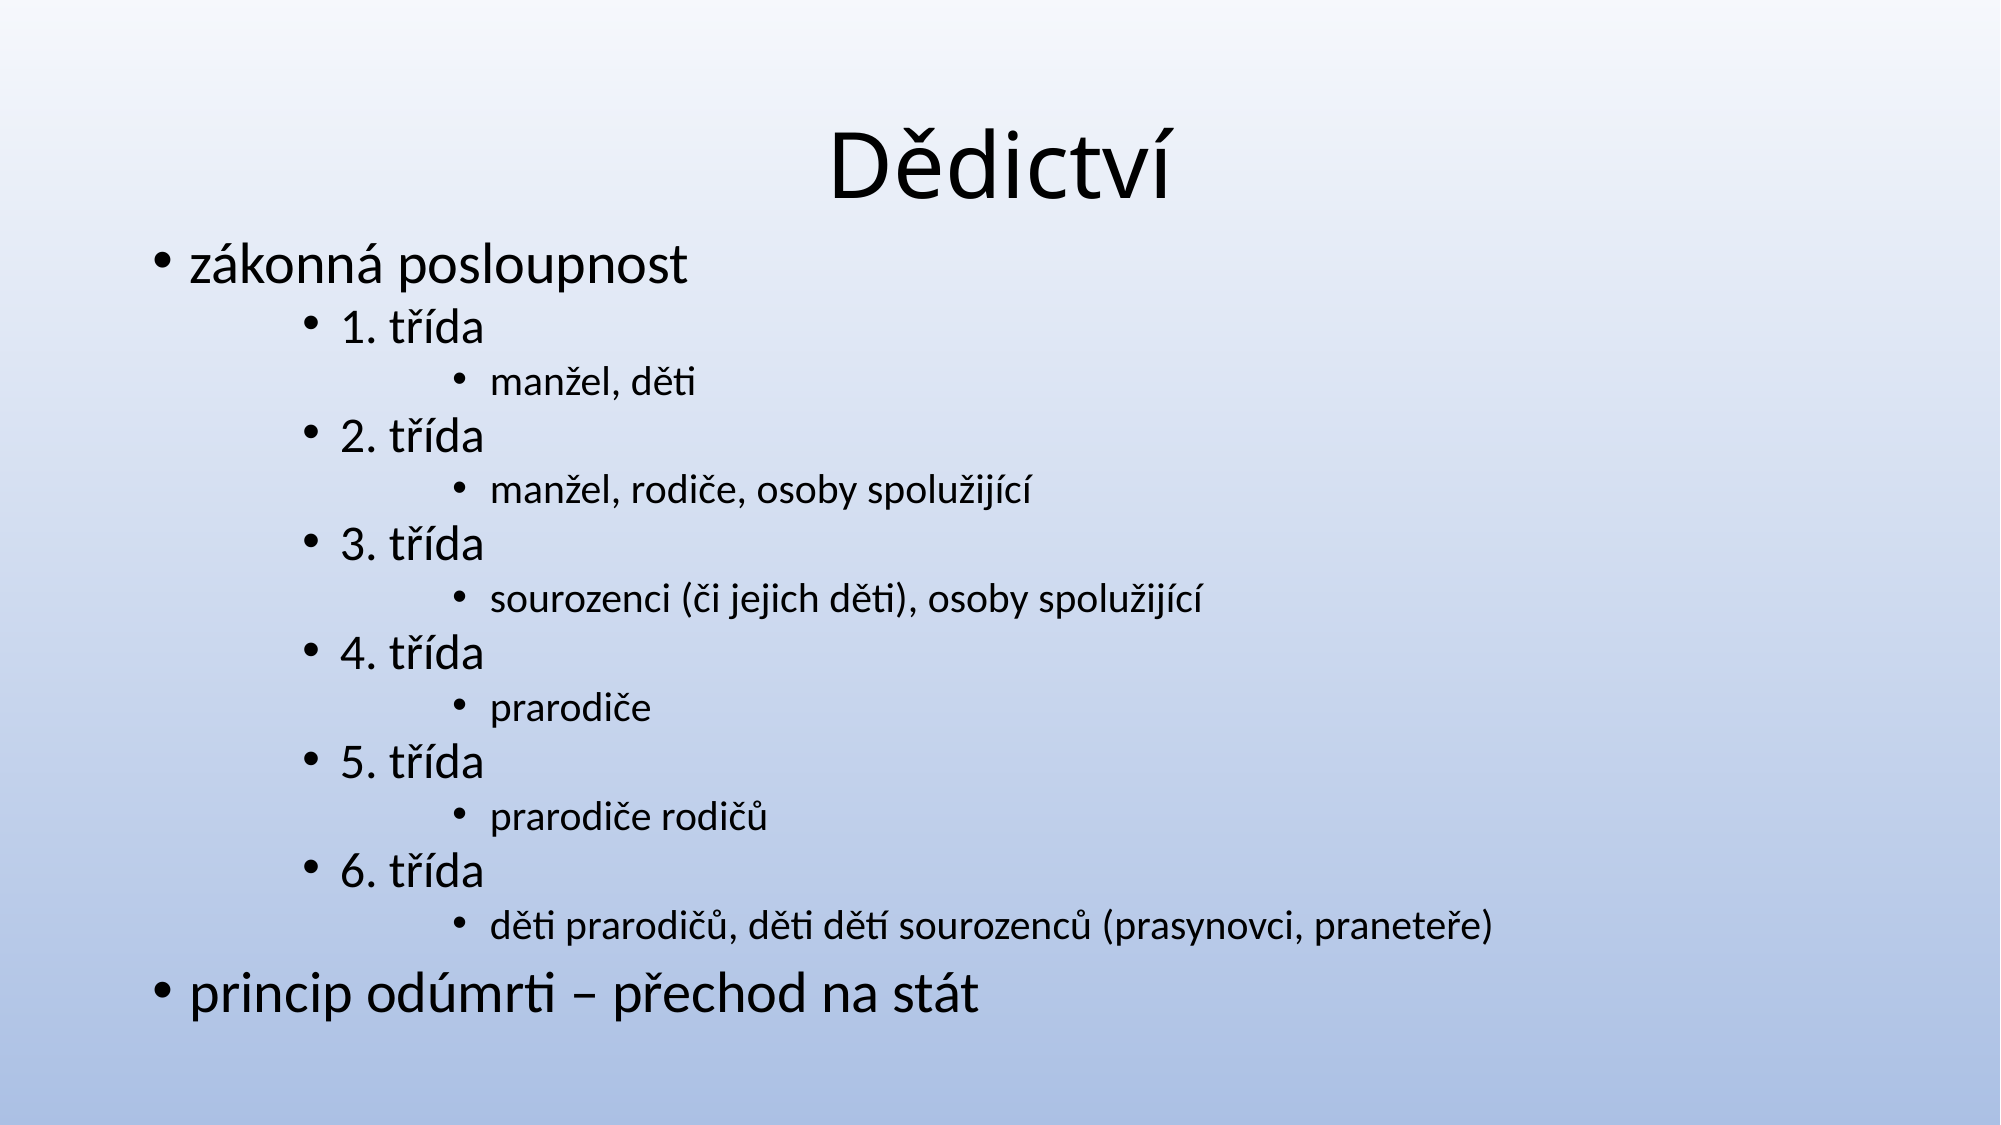

# Dědictví
zákonná posloupnost
1. třída
manžel, děti
2. třída
manžel, rodiče, osoby spolužijící
3. třída
sourozenci (či jejich děti), osoby spolužijící
4. třída
prarodiče
5. třída
prarodiče rodičů
6. třída
děti prarodičů, děti dětí sourozenců (prasynovci, praneteře)
princip odúmrti – přechod na stát